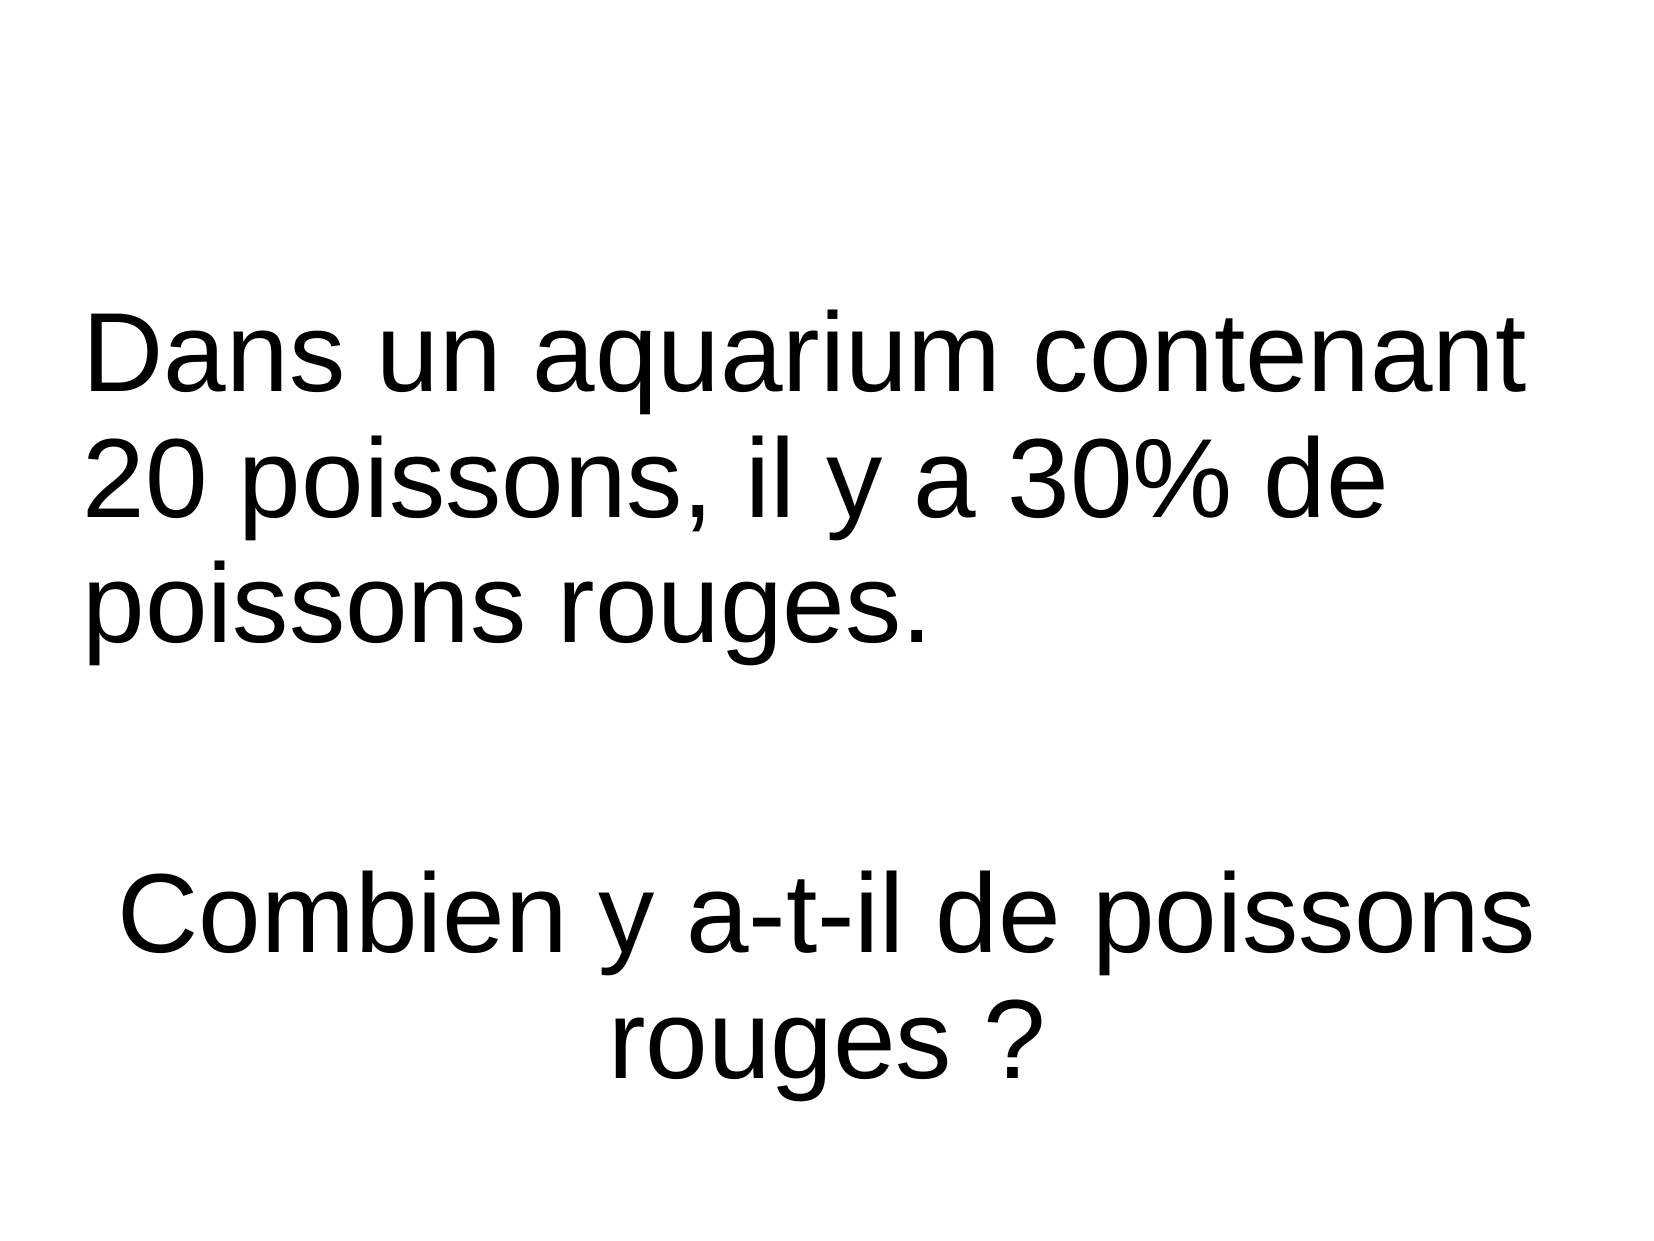

#
Dans un aquarium contenant 20 poissons, il y a 30% de poissons rouges.
Combien y a-t-il de poissons rouges ?